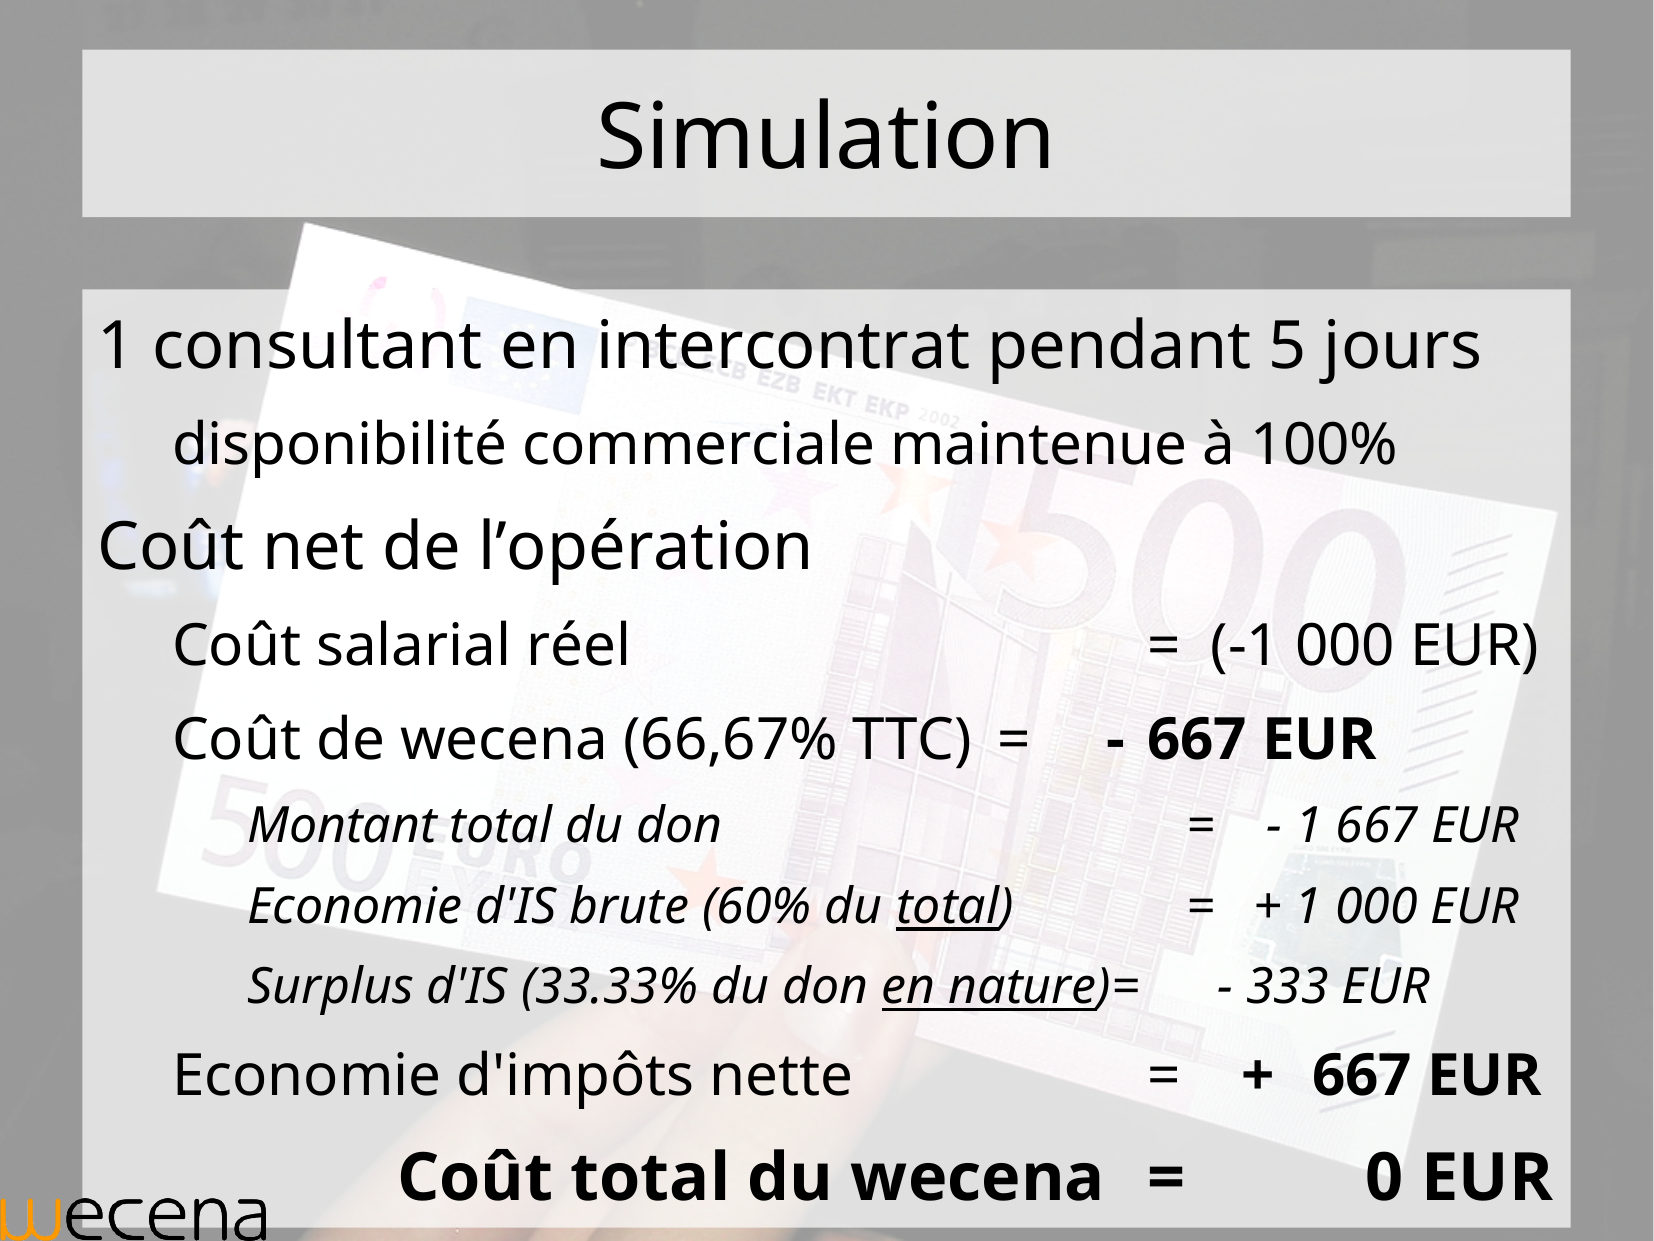

# Simulation
1 consultant en intercontrat pendant 5 jours
disponibilité commerciale maintenue à 100%
Coût net de l’opération
Coût salarial réel				= (-1 000 EUR)
Coût de wecena (66,67% TTC)	= -	667 EUR
Montant total du don			 = - 1 667 EUR
Economie d'IS brute (60% du total)	 = + 1 000 EUR
Surplus d'IS (33.33% du don en nature)= - 333 EUR
Economie d'impôts nette		= +	 667 EUR
 	Coût total du wecena	=	 0 EUR